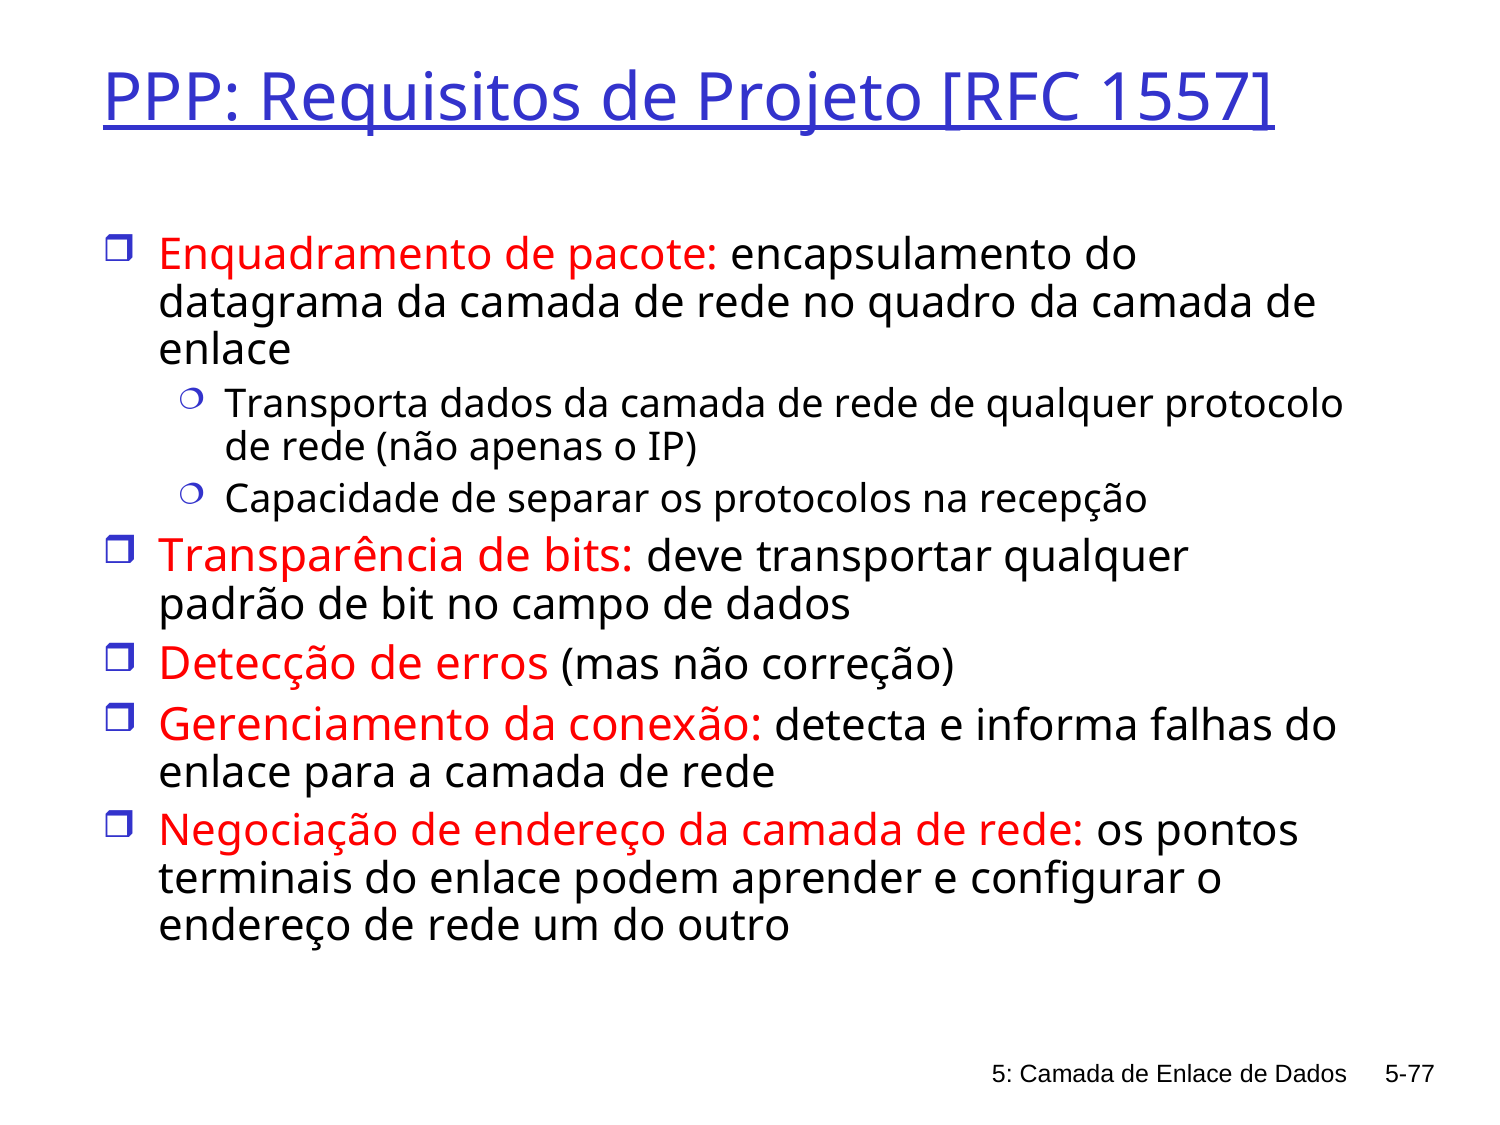

# PPP: Requisitos de Projeto [RFC 1557]
Enquadramento de pacote: encapsulamento do datagrama da camada de rede no quadro da camada de enlace
Transporta dados da camada de rede de qualquer protocolo de rede (não apenas o IP)
Capacidade de separar os protocolos na recepção
Transparência de bits: deve transportar qualquer padrão de bit no campo de dados
Detecção de erros (mas não correção)
Gerenciamento da conexão: detecta e informa falhas do enlace para a camada de rede
Negociação de endereço da camada de rede: os pontos terminais do enlace podem aprender e configurar o endereço de rede um do outro
5: Camada de Enlace de Dados